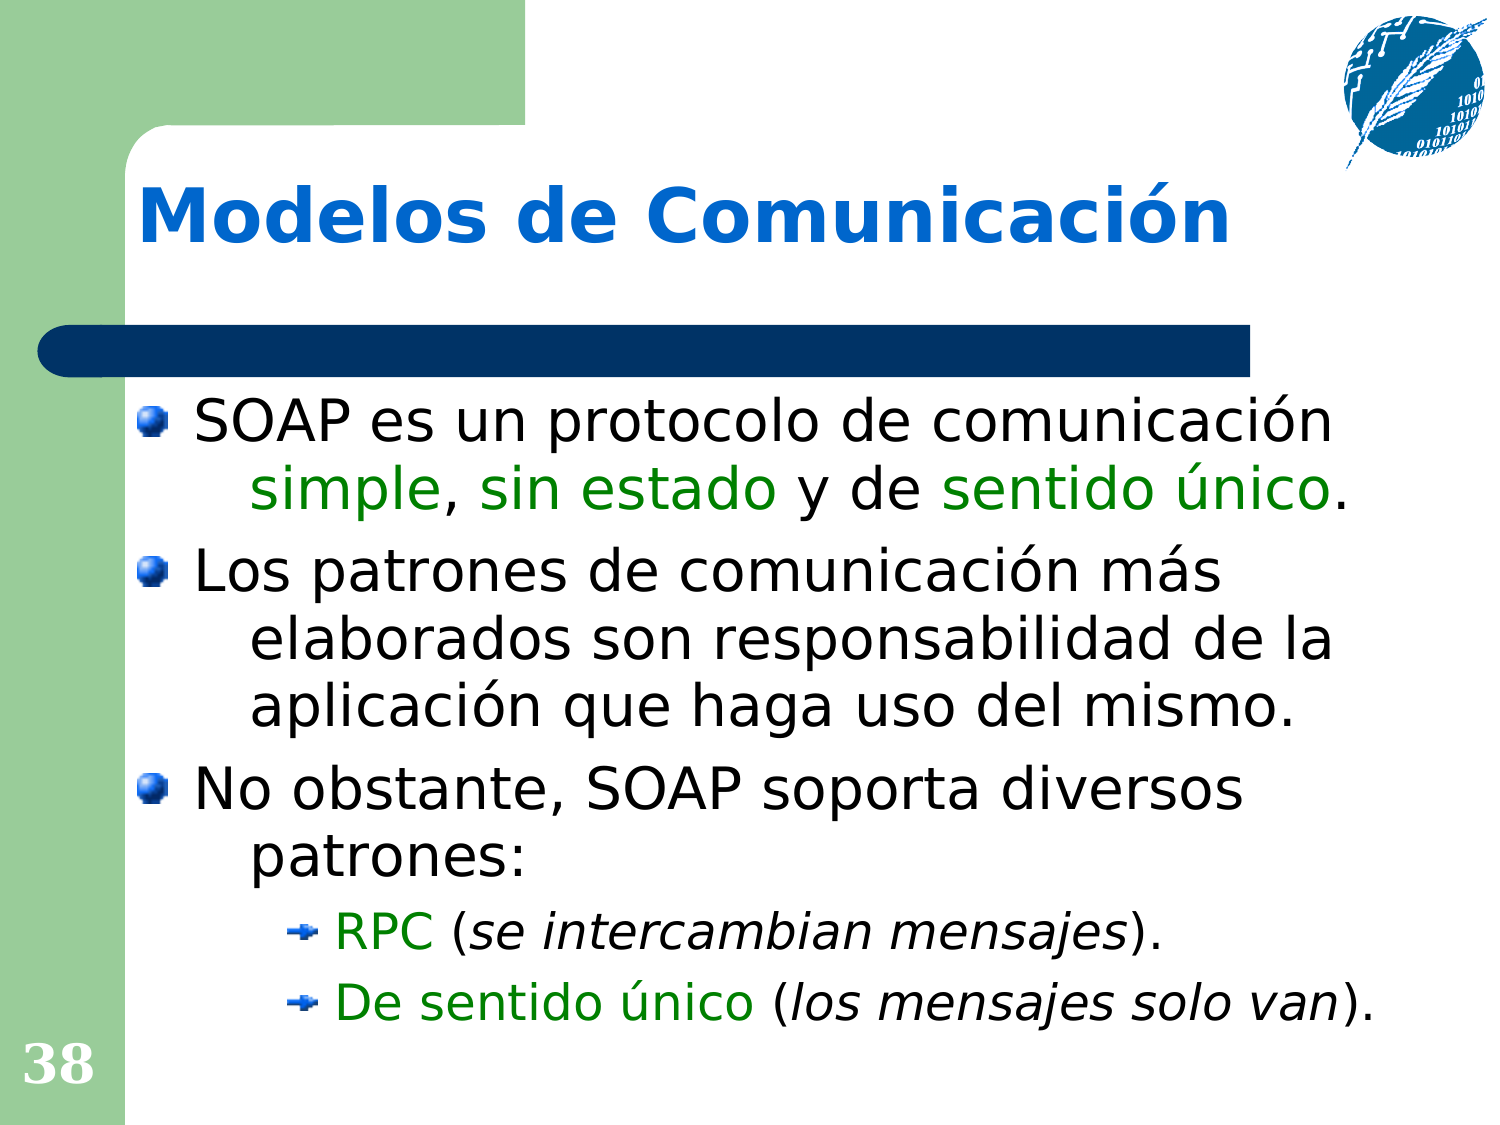

# Modelos de Comunicación
SOAP es un protocolo de comunicación simple, sin estado y de sentido único.
Los patrones de comunicación más elaborados son responsabilidad de la aplicación que haga uso del mismo.
No obstante, SOAP soporta diversos patrones:
RPC (se intercambian mensajes).
De sentido único (los mensajes solo van).
38